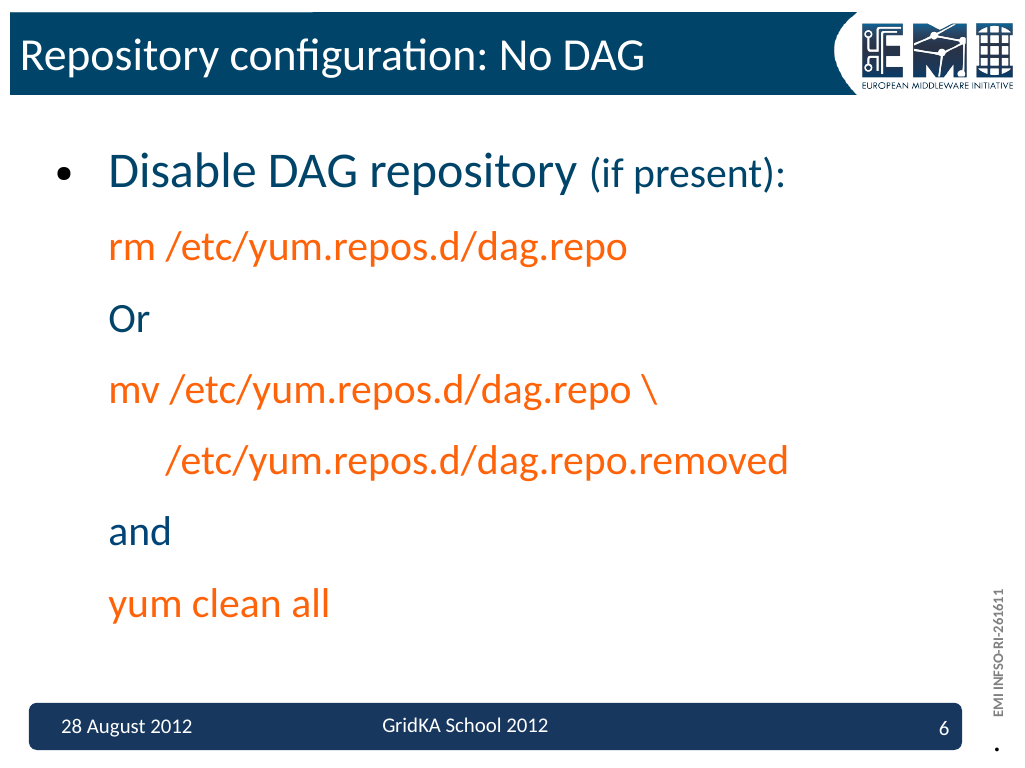

# Repository configuration: No DAG
Disable DAG repository (if present):
rm /etc/yum.repos.d/dag.repo
Or
mv /etc/yum.repos.d/dag.repo \
 /etc/yum.repos.d/dag.repo.removed
and
yum clean all
GridKA School 2012
6
For a successful installation, you will need to configure your package manager to reference a number of repositories in addition to your OS.
For a successful installation, you will need to configure your package manager to reference a number of repositories in addition to your OS.